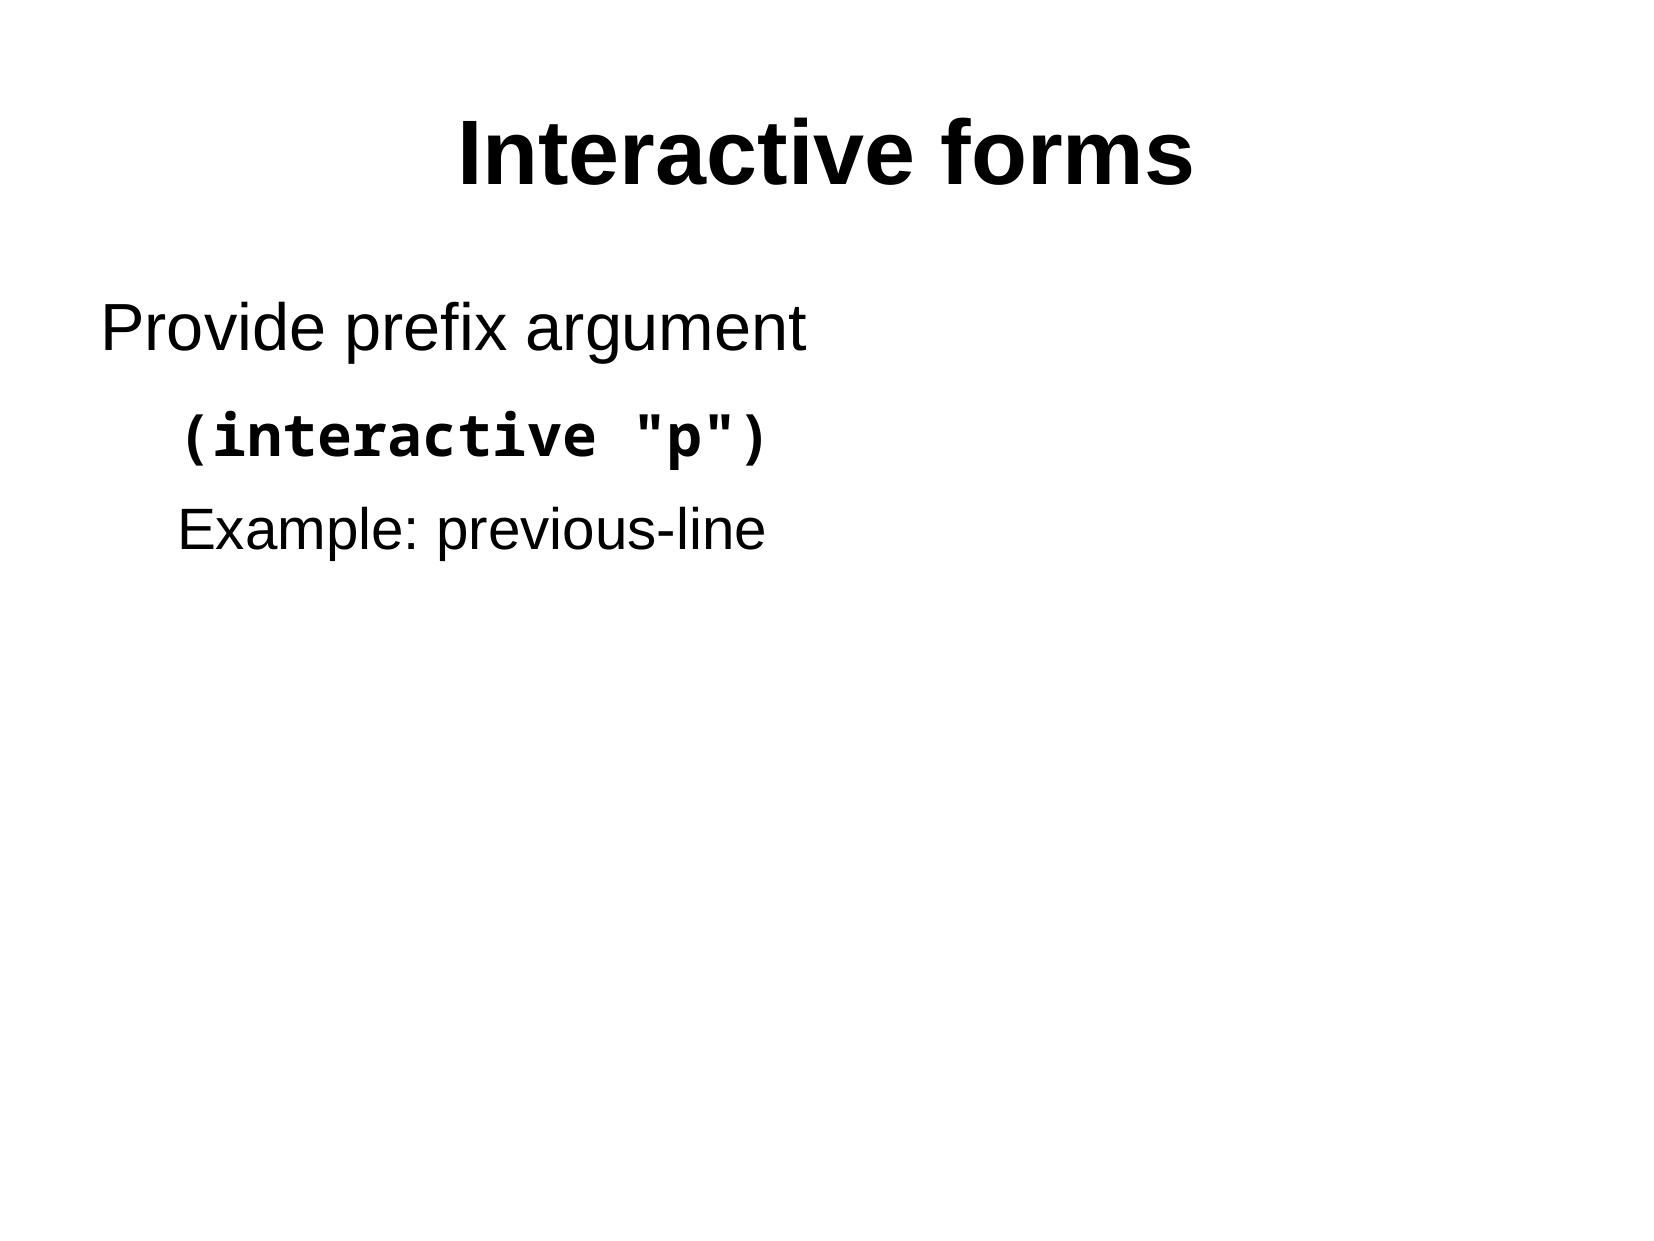

# Interactive forms
Provide prefix argument
(interactive "p")
Example: previous-line